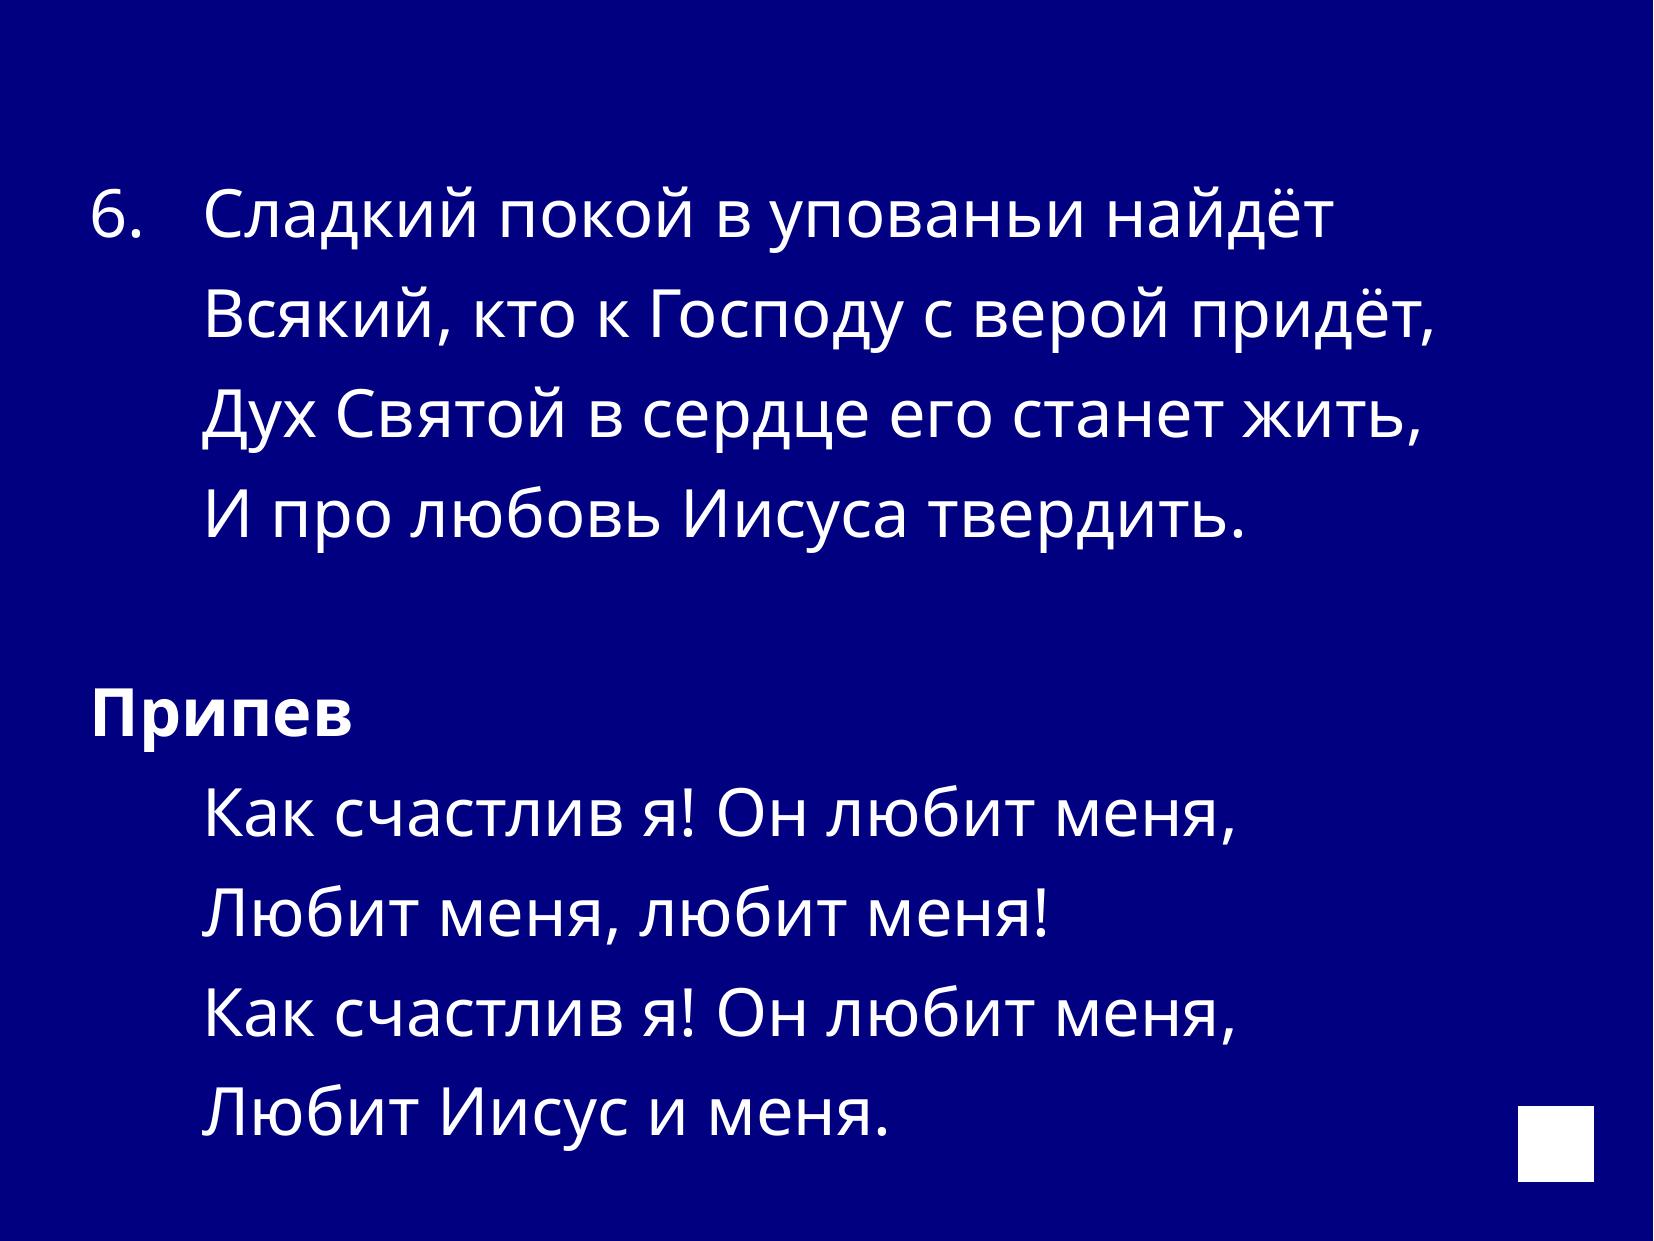

6.	Сладкий покой в упованьи найдёт
	Всякий, кто к Господу с верой придёт,
	Дух Святой в сердце его станет жить,
	И про любовь Иисуса твердить.
Припев
	Как счастлив я! Он любит меня,
	Любит меня, любит меня!
	Как счастлив я! Он любит меня,
	Любит Иисус и меня.